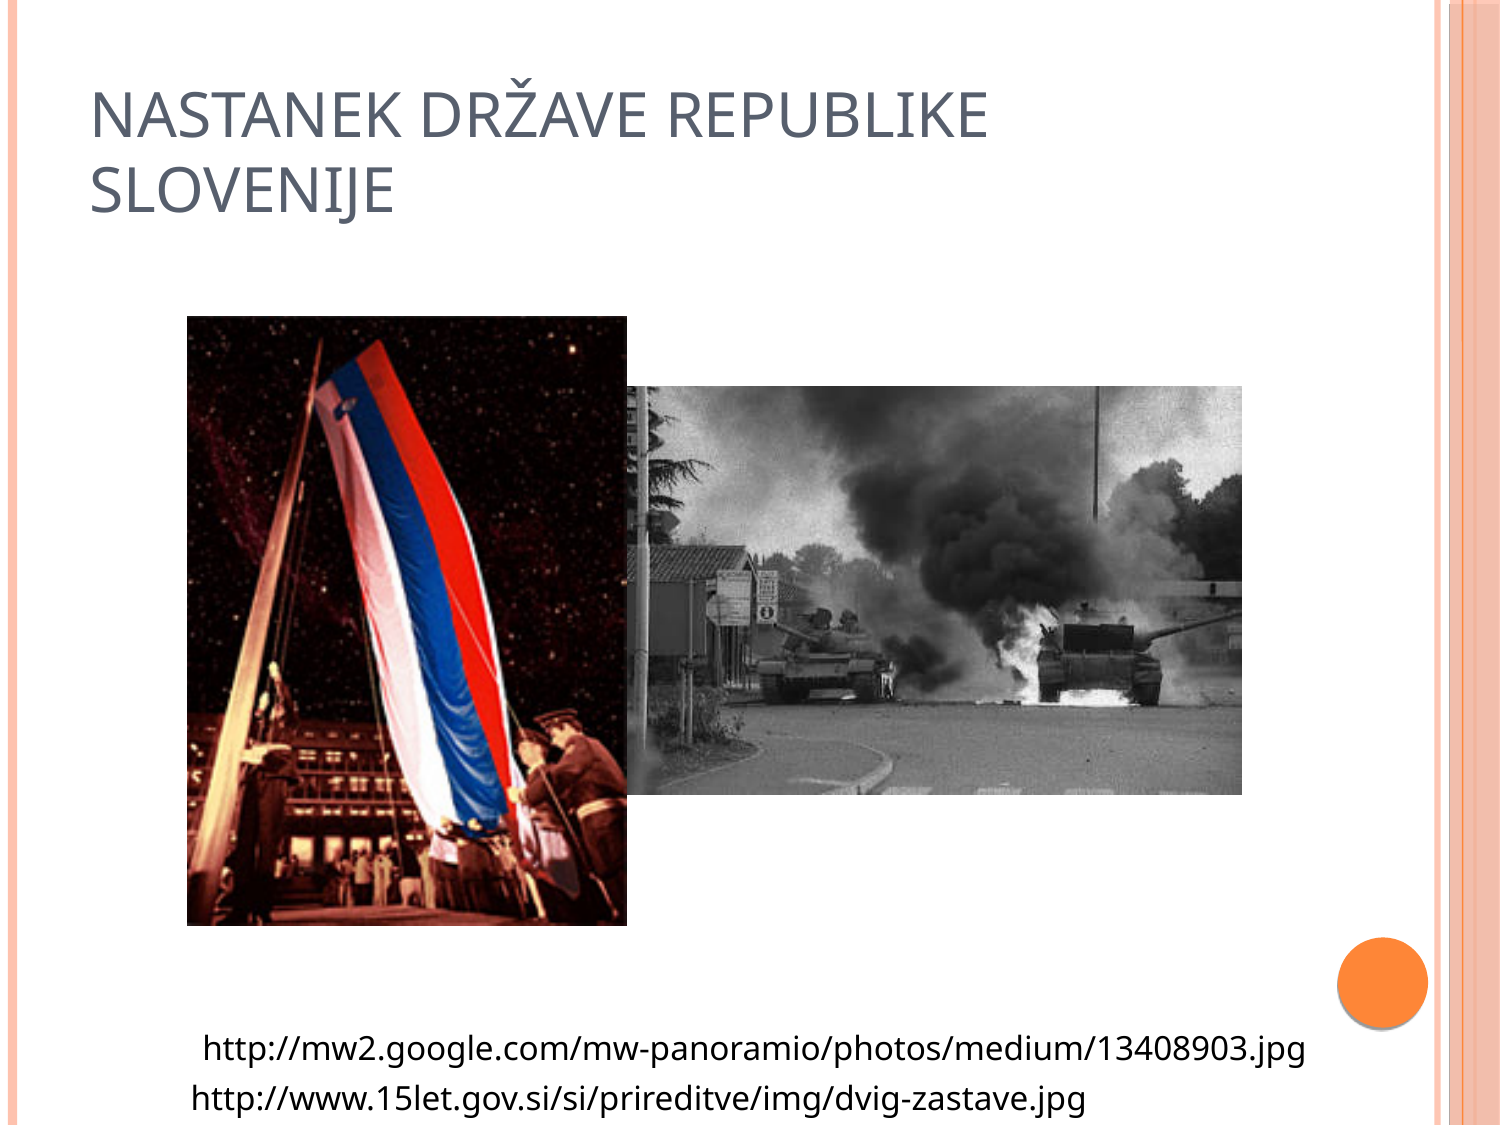

# Nastanek države republike slovenije
http://mw2.google.com/mw-panoramio/photos/medium/13408903.jpg
http://www.15let.gov.si/si/prireditve/img/dvig-zastave.jpg